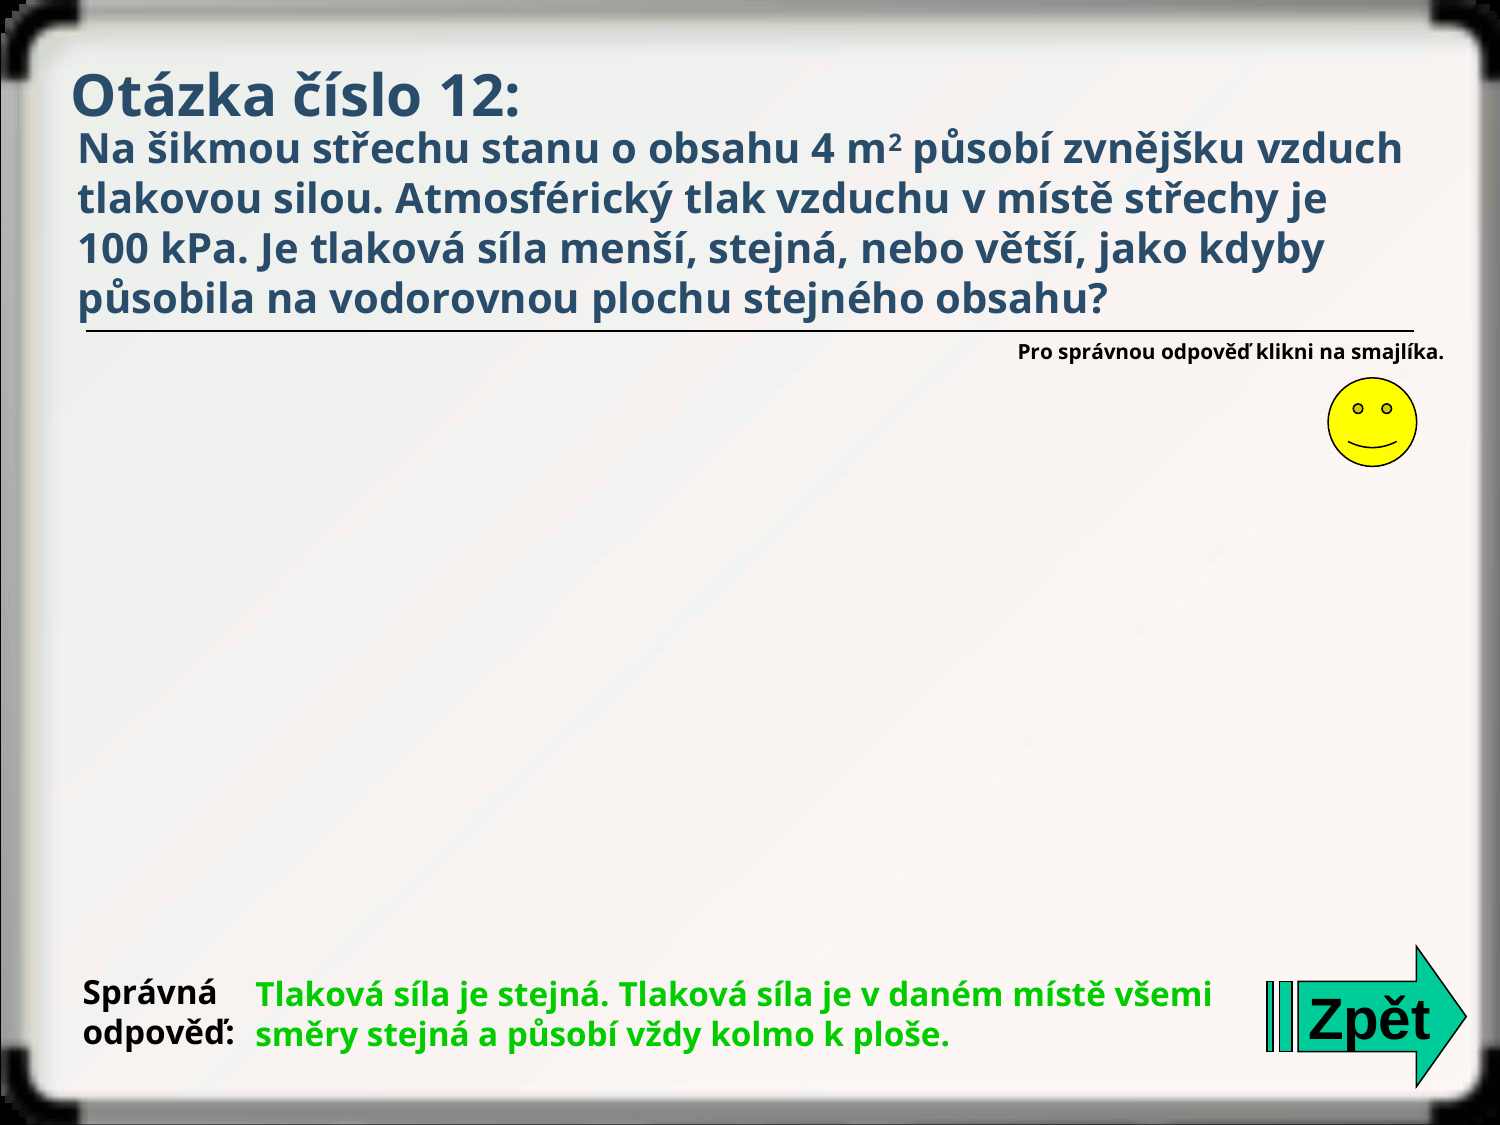

Otázka číslo 12:
Na šikmou střechu stanu o obsahu 4 m2 působí zvnějšku vzduch tlakovou silou. Atmosférický tlak vzduchu v místě střechy je
100 kPa. Je tlaková síla menší, stejná, nebo větší, jako kdyby působila na vodorovnou plochu stejného obsahu?
Pro správnou odpověď klikni na smajlíka.
Tlaková síla je stejná. Tlaková síla je v daném místě všemi směry stejná a působí vždy kolmo k ploše.
Zpět
Správná
odpověď: